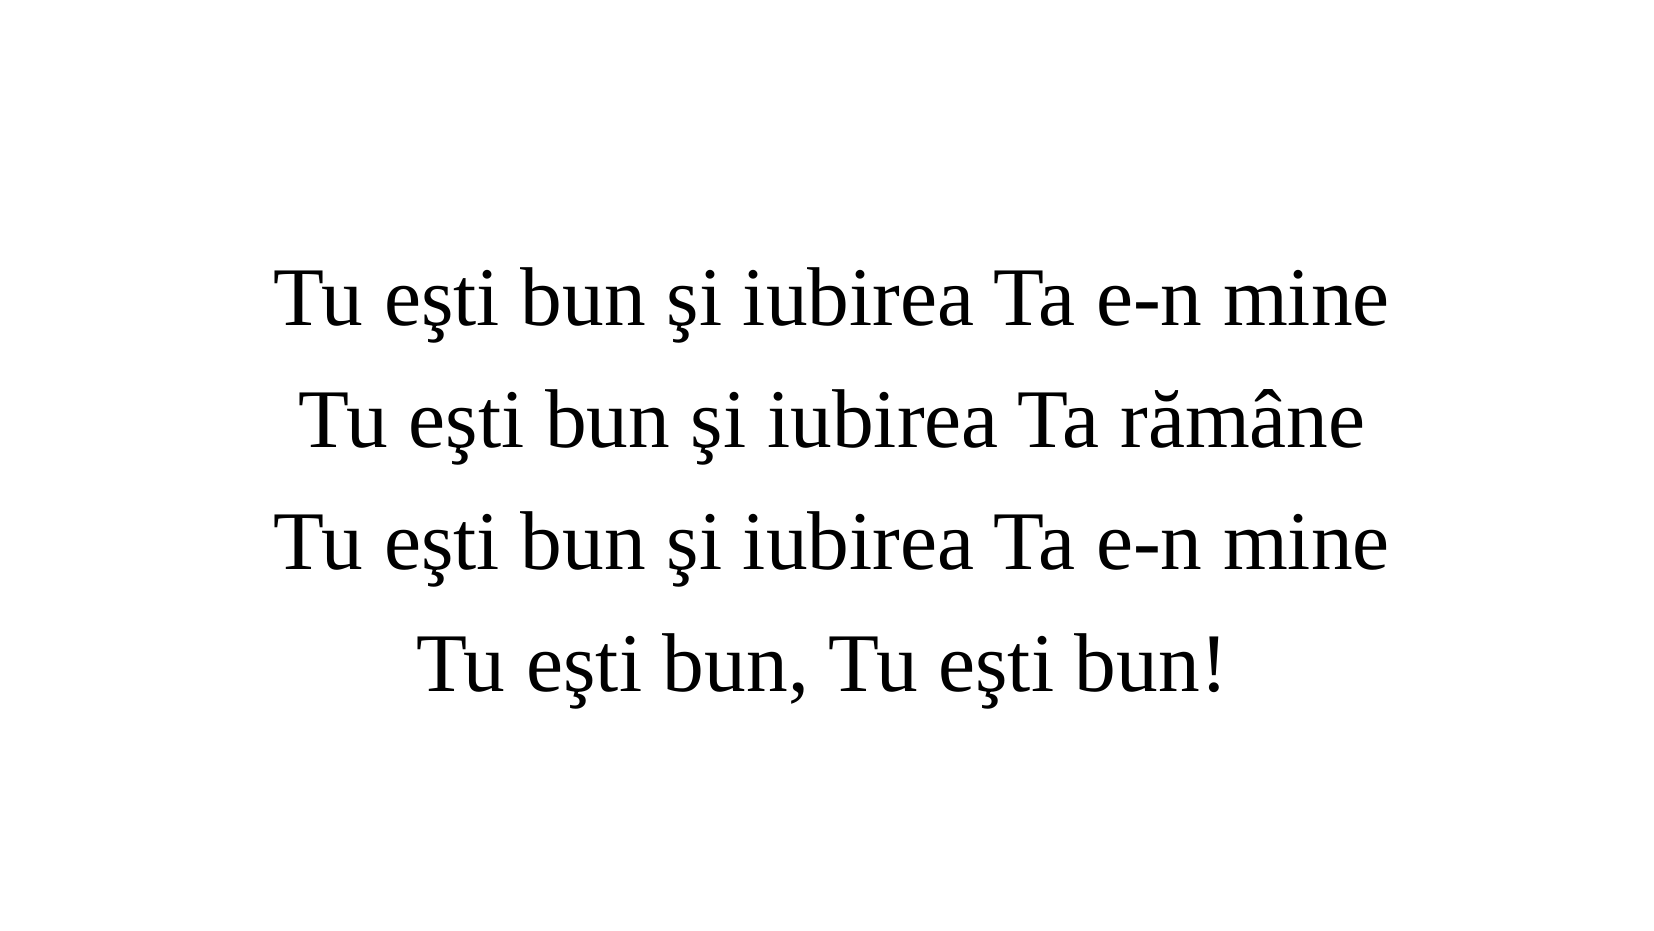

# Tu eşti bun şi iubirea Ta e-n mine
Tu eşti bun şi iubirea Ta rămâne
Tu eşti bun şi iubirea Ta e-n mine
Tu eşti bun, Tu eşti bun!